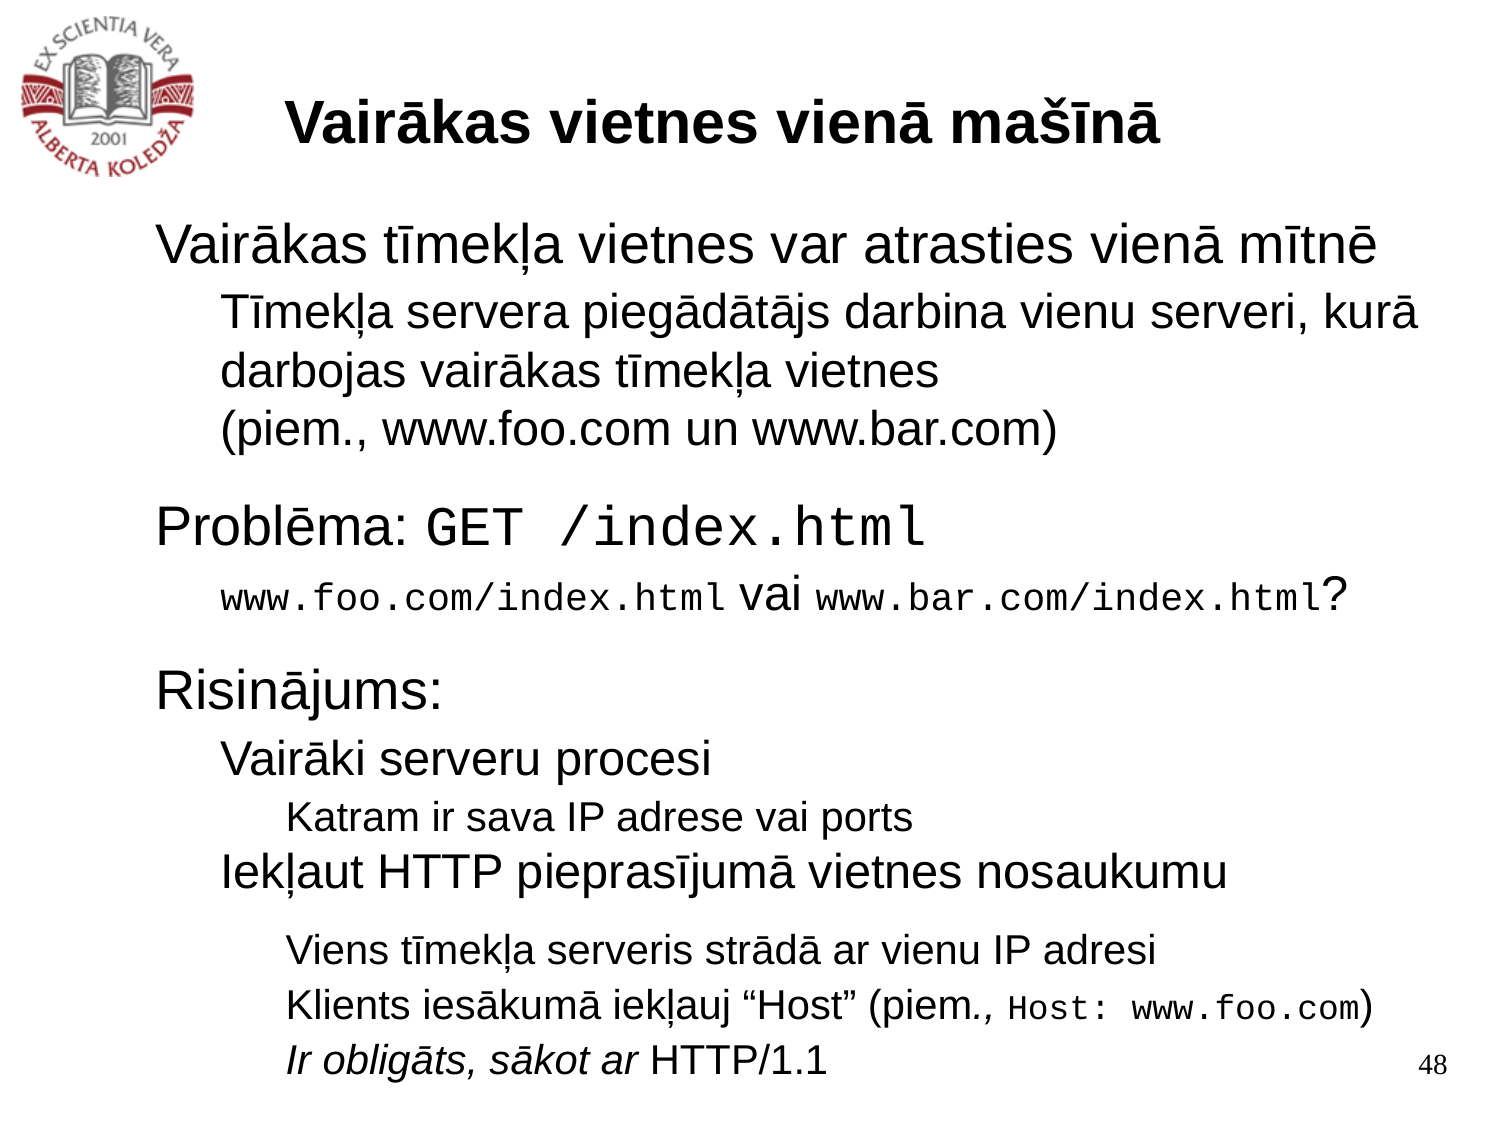

# Vairākas vietnes vienā mašīnā
Vairākas tīmekļa vietnes var atrasties vienā mītnē
Tīmekļa servera piegādātājs darbina vienu serveri, kurā darbojas vairākas tīmekļa vietnes
(piem., www.foo.com un www.bar.com)
Problēma: GET /index.html
www.foo.com/index.html vai www.bar.com/index.html?
Risinājums:
Vairāki serveru procesi
Katram ir sava IP adrese vai ports
Iekļaut HTTP pieprasījumā vietnes nosaukumu
Viens tīmekļa serveris strādā ar vienu IP adresi
Klients iesākumā iekļauj “Host” (piem., Host: www.foo.com)
Ir obligāts, sākot ar HTTP/1.1